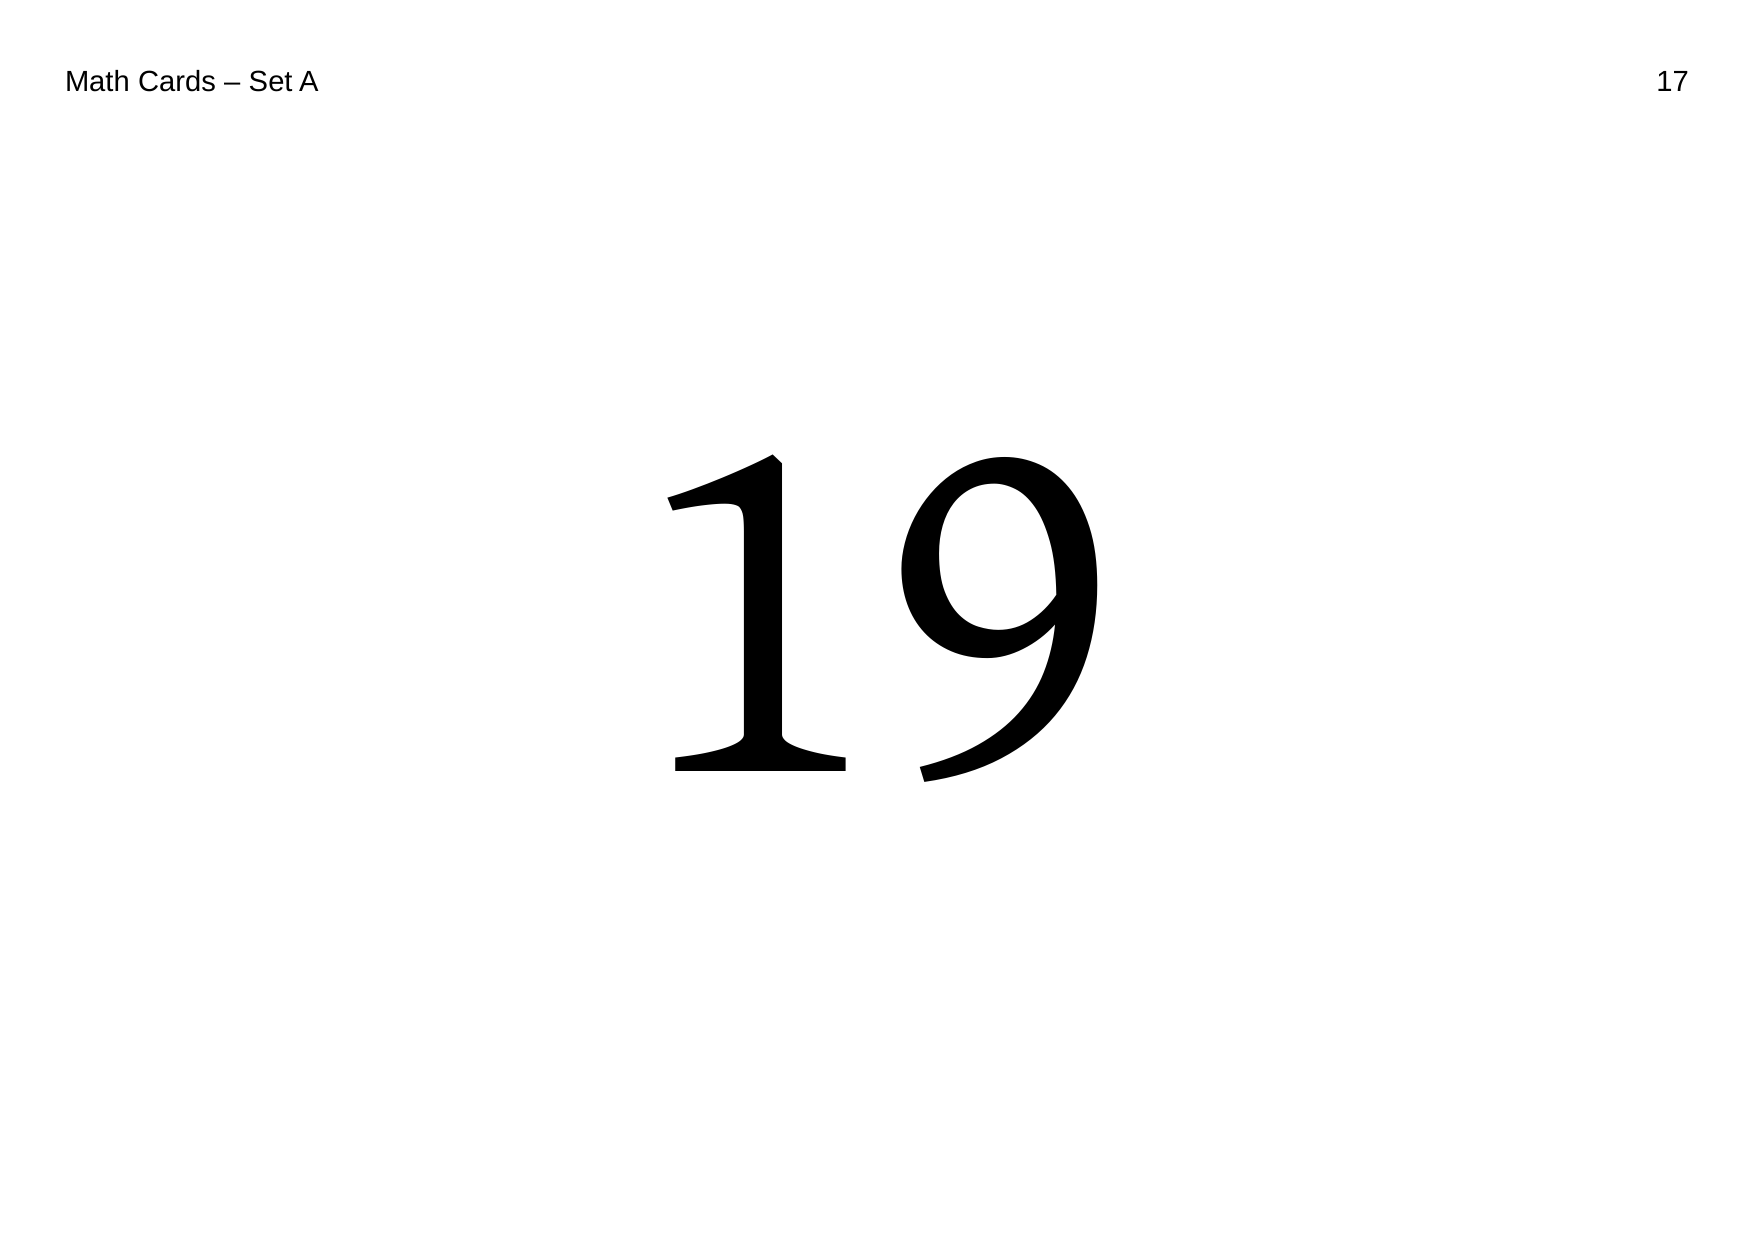

Math Cards – Set A
17
19